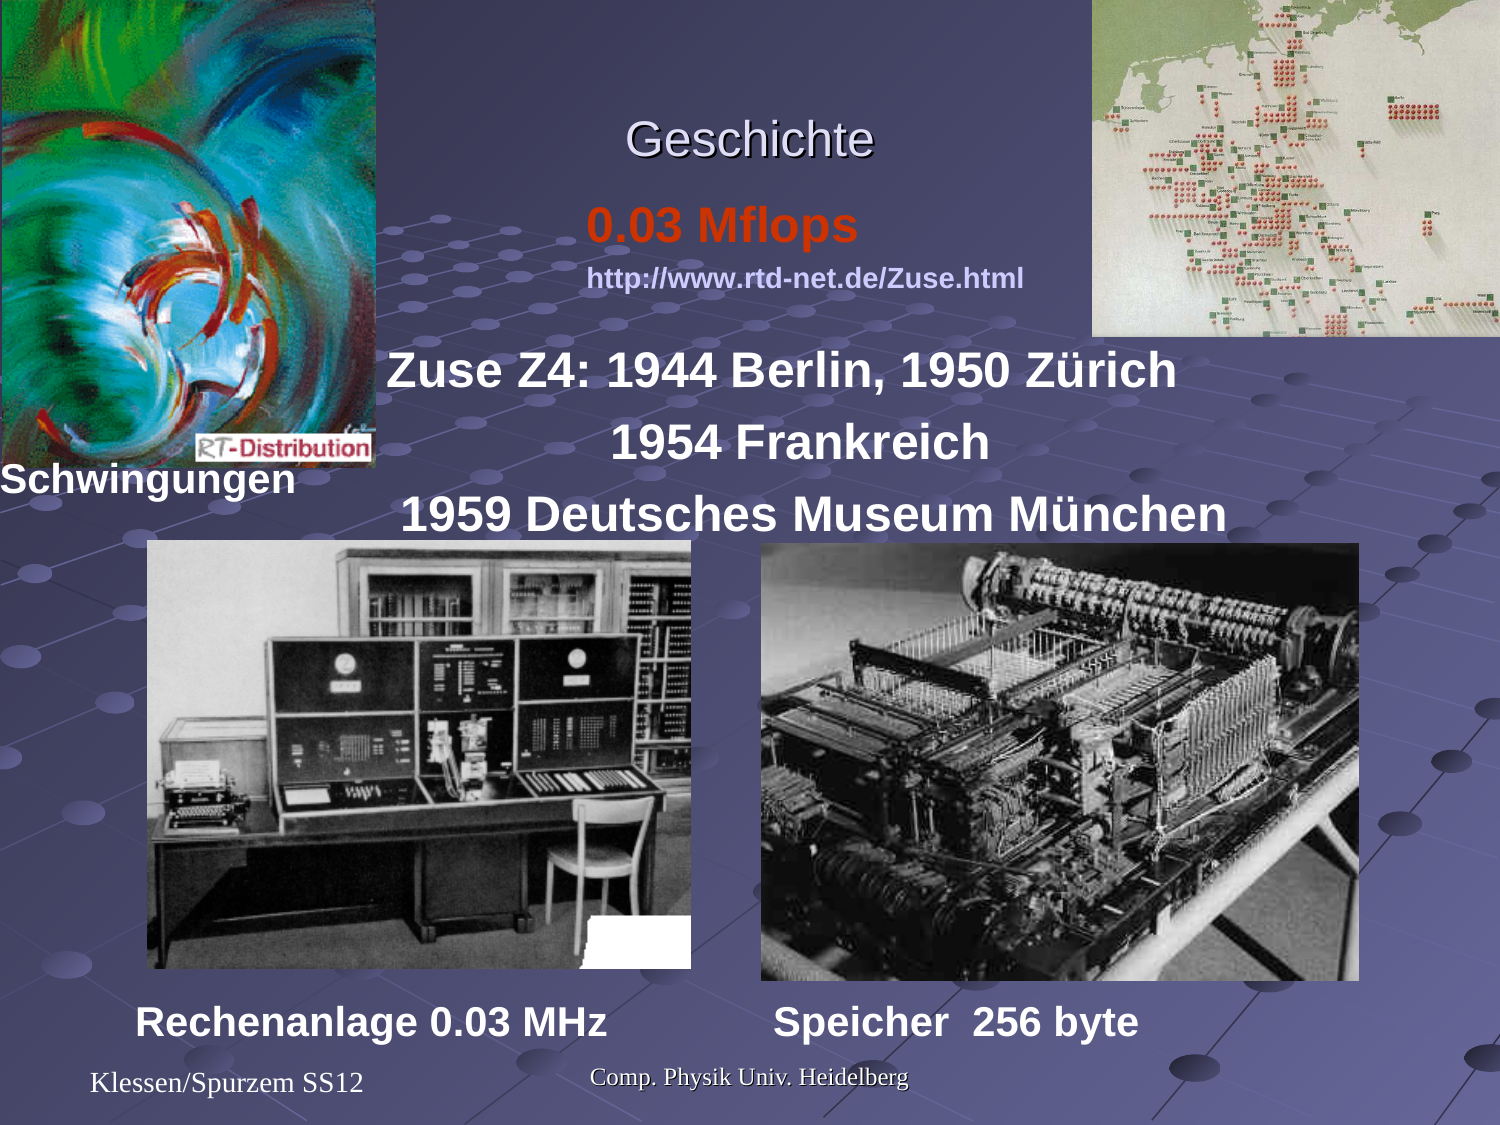

# Geschichte
0.03 Mflops
http://www.rtd-net.de/Zuse.html
Zuse Z4: 1944 Berlin, 1950 Zürich
 1954 Frankreich
 1959 Deutsches Museum München
Schwingungen
Rechenanlage 0.03 MHz
Speicher 256 byte
August 22, 2002